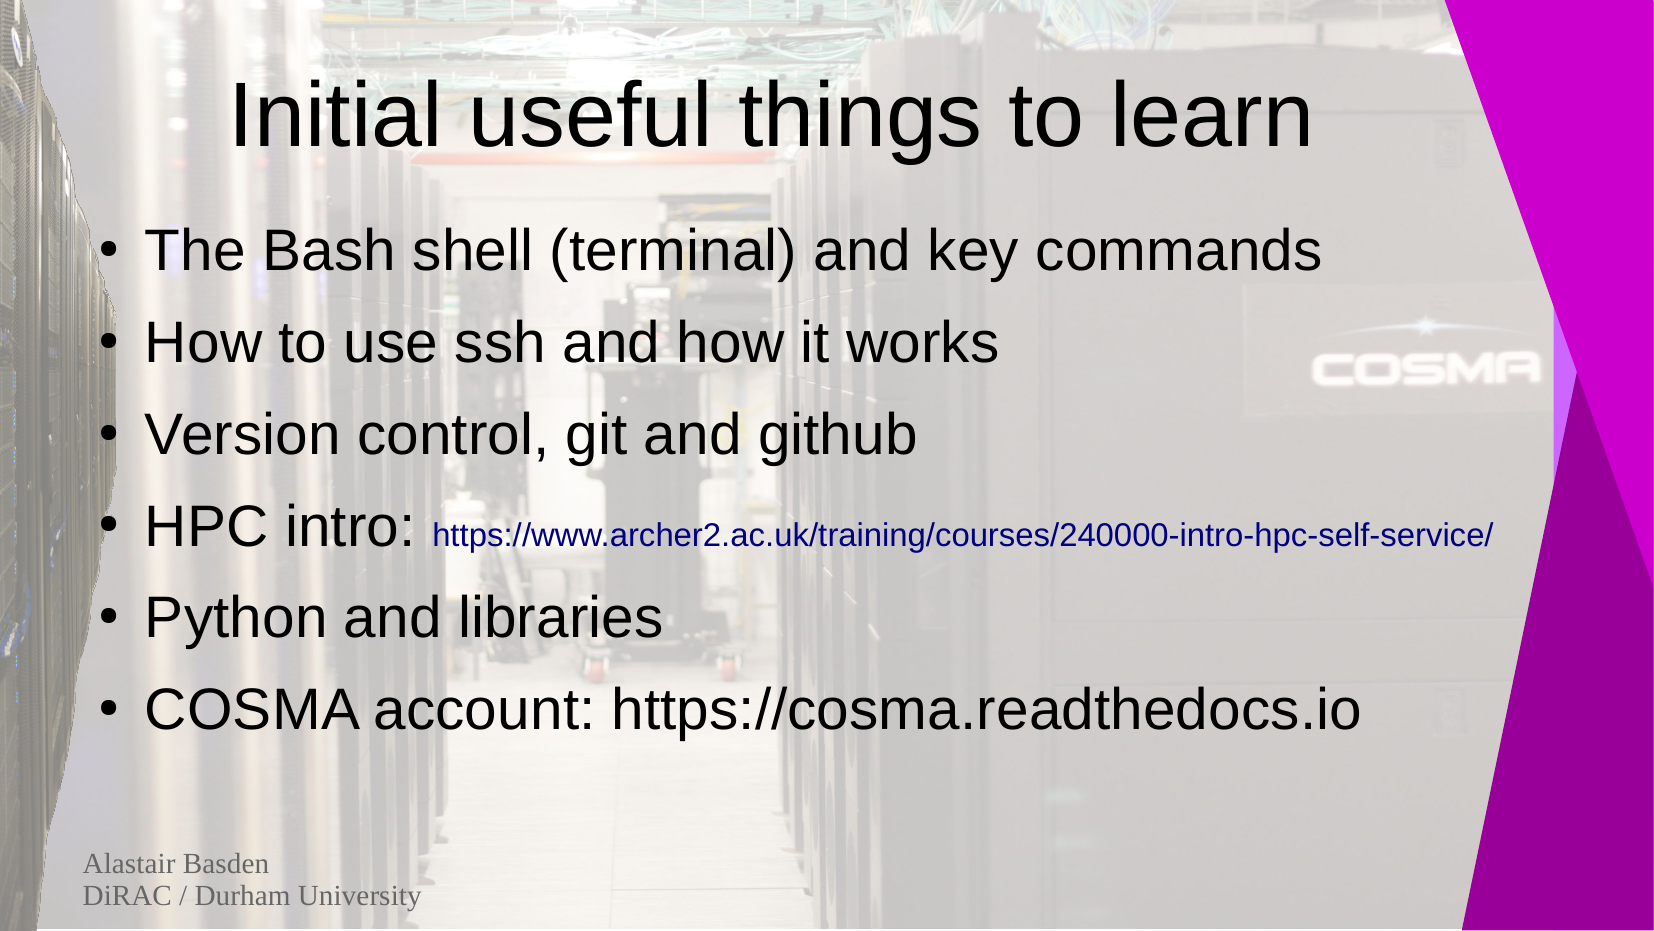

# Initial useful things to learn
The Bash shell (terminal) and key commands
How to use ssh and how it works
Version control, git and github
HPC intro: https://www.archer2.ac.uk/training/courses/240000-intro-hpc-self-service/
Python and libraries
COSMA account: https://cosma.readthedocs.io